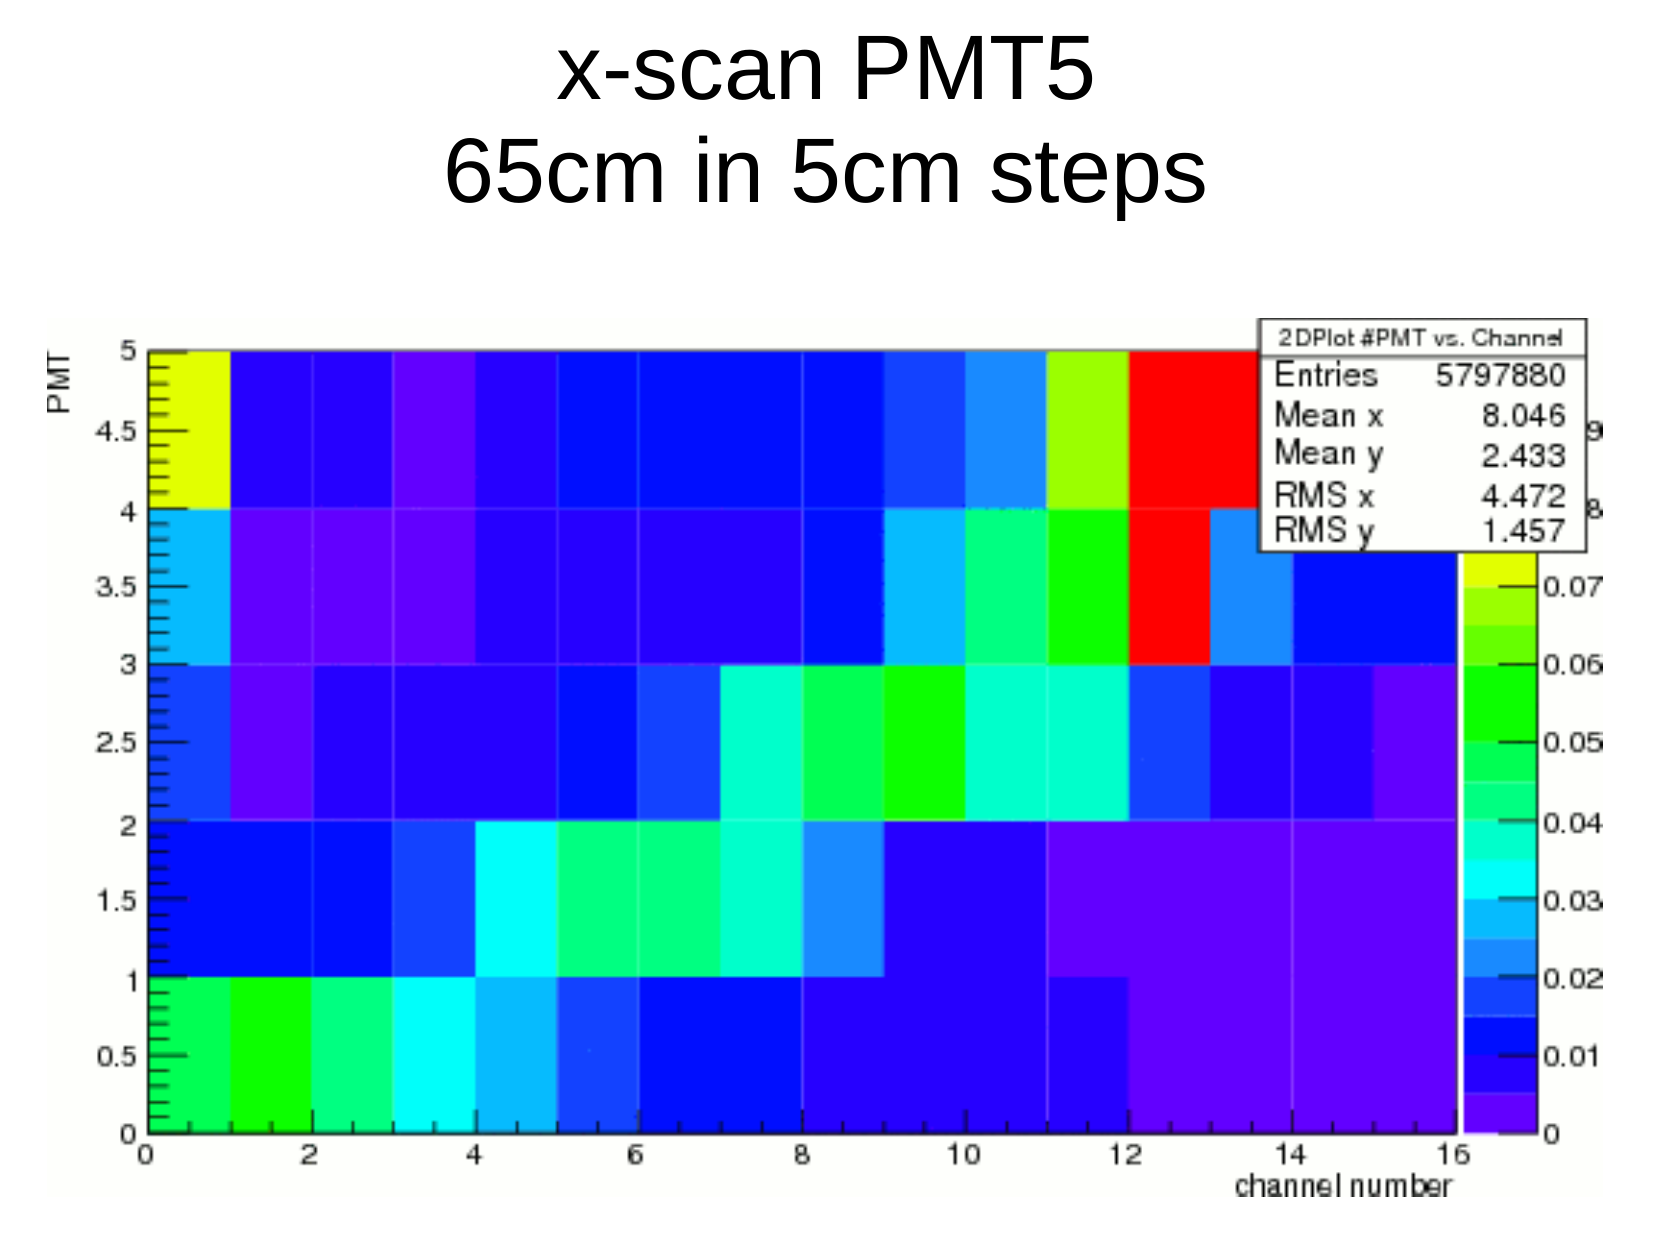

# x-scan PMT5 65cm in 5cm steps